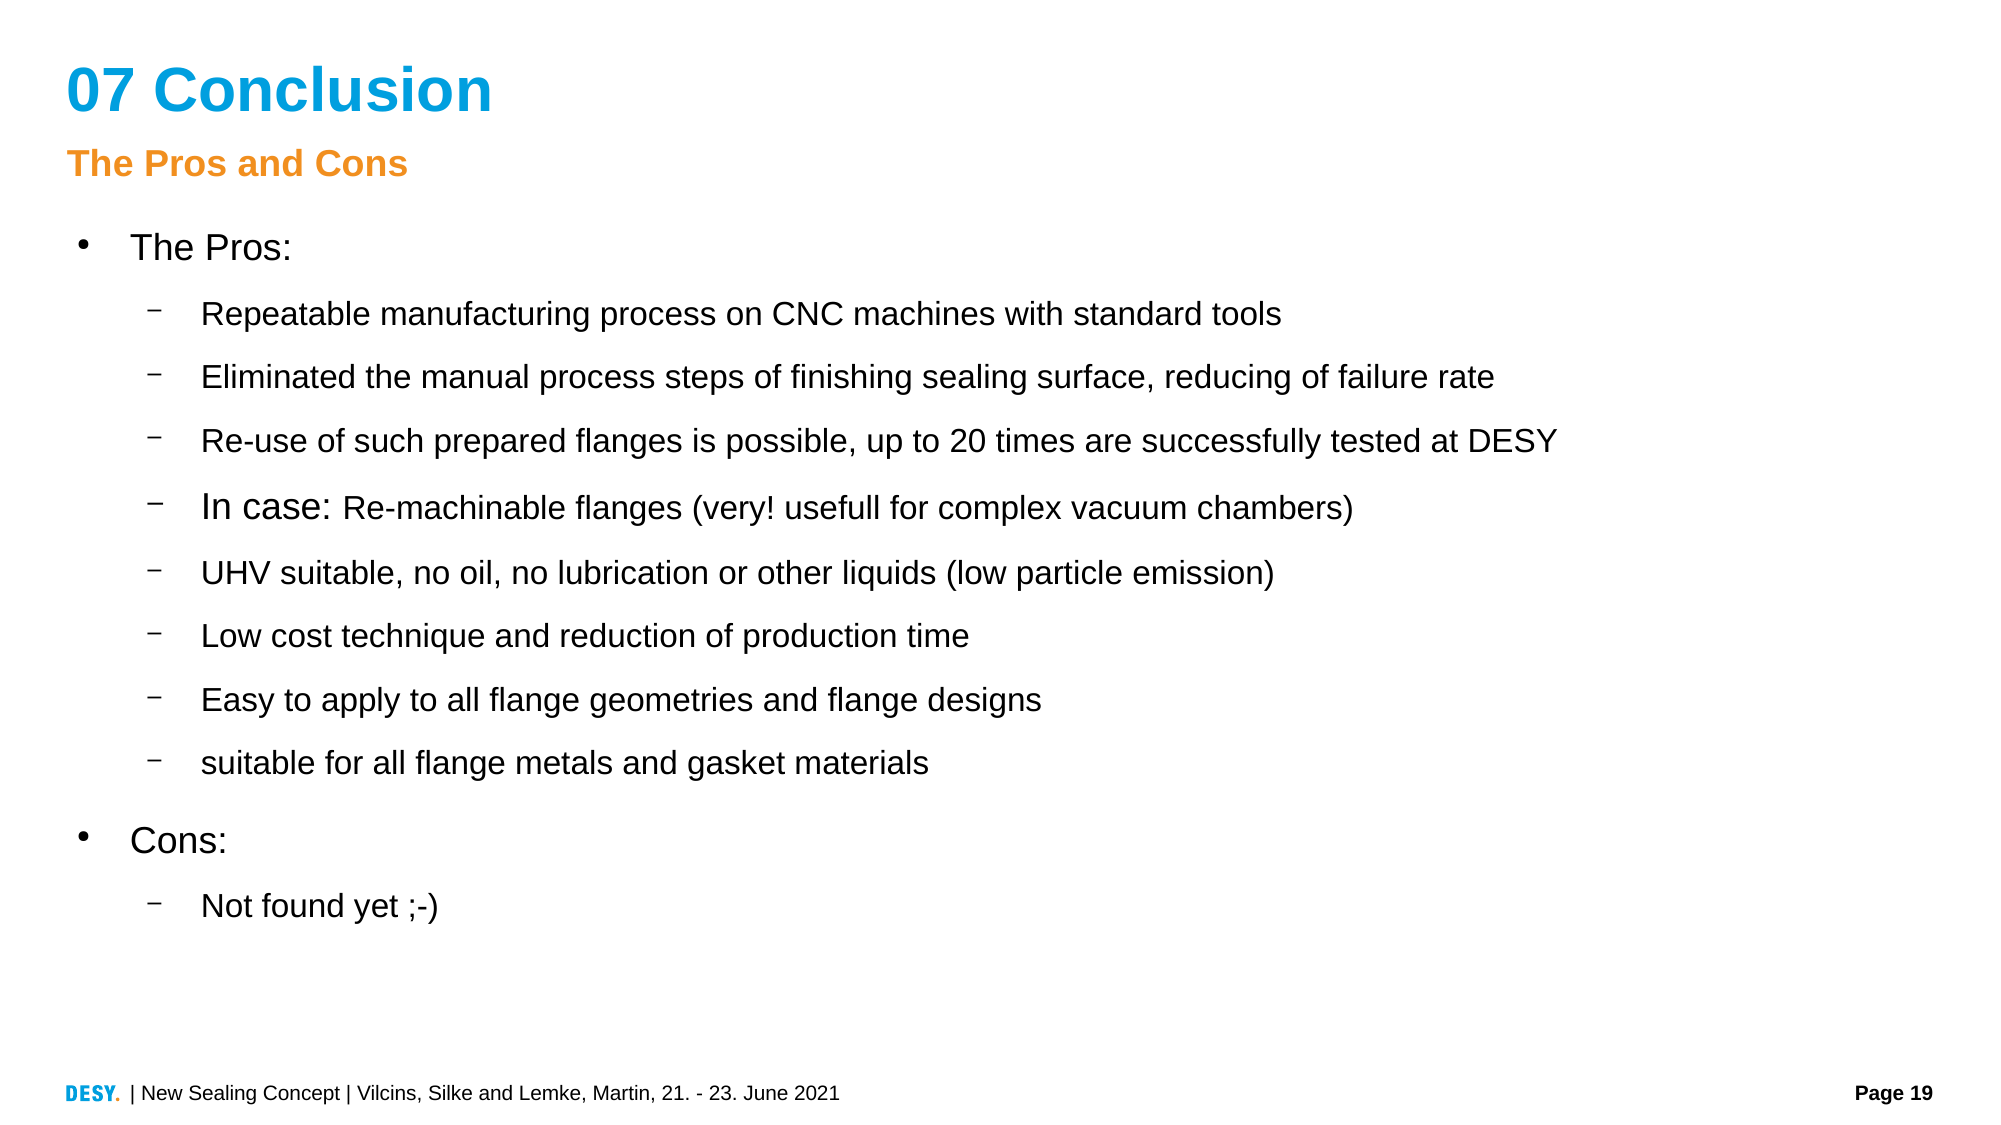

# 07 Conclusion
The Pros and Cons
The Pros:
Repeatable manufacturing process on CNC machines with standard tools
Eliminated the manual process steps of finishing sealing surface, reducing of failure rate
Re-use of such prepared flanges is possible, up to 20 times are successfully tested at DESY
In case: Re-machinable flanges (very! usefull for complex vacuum chambers)
UHV suitable, no oil, no lubrication or other liquids (low particle emission)
Low cost technique and reduction of production time
Easy to apply to all flange geometries and flange designs
suitable for all flange metals and gasket materials
Cons:
Not found yet ;-)
| New Sealing Concept | Vilcins, Silke and Lemke, Martin, 21. - 23. June 2021